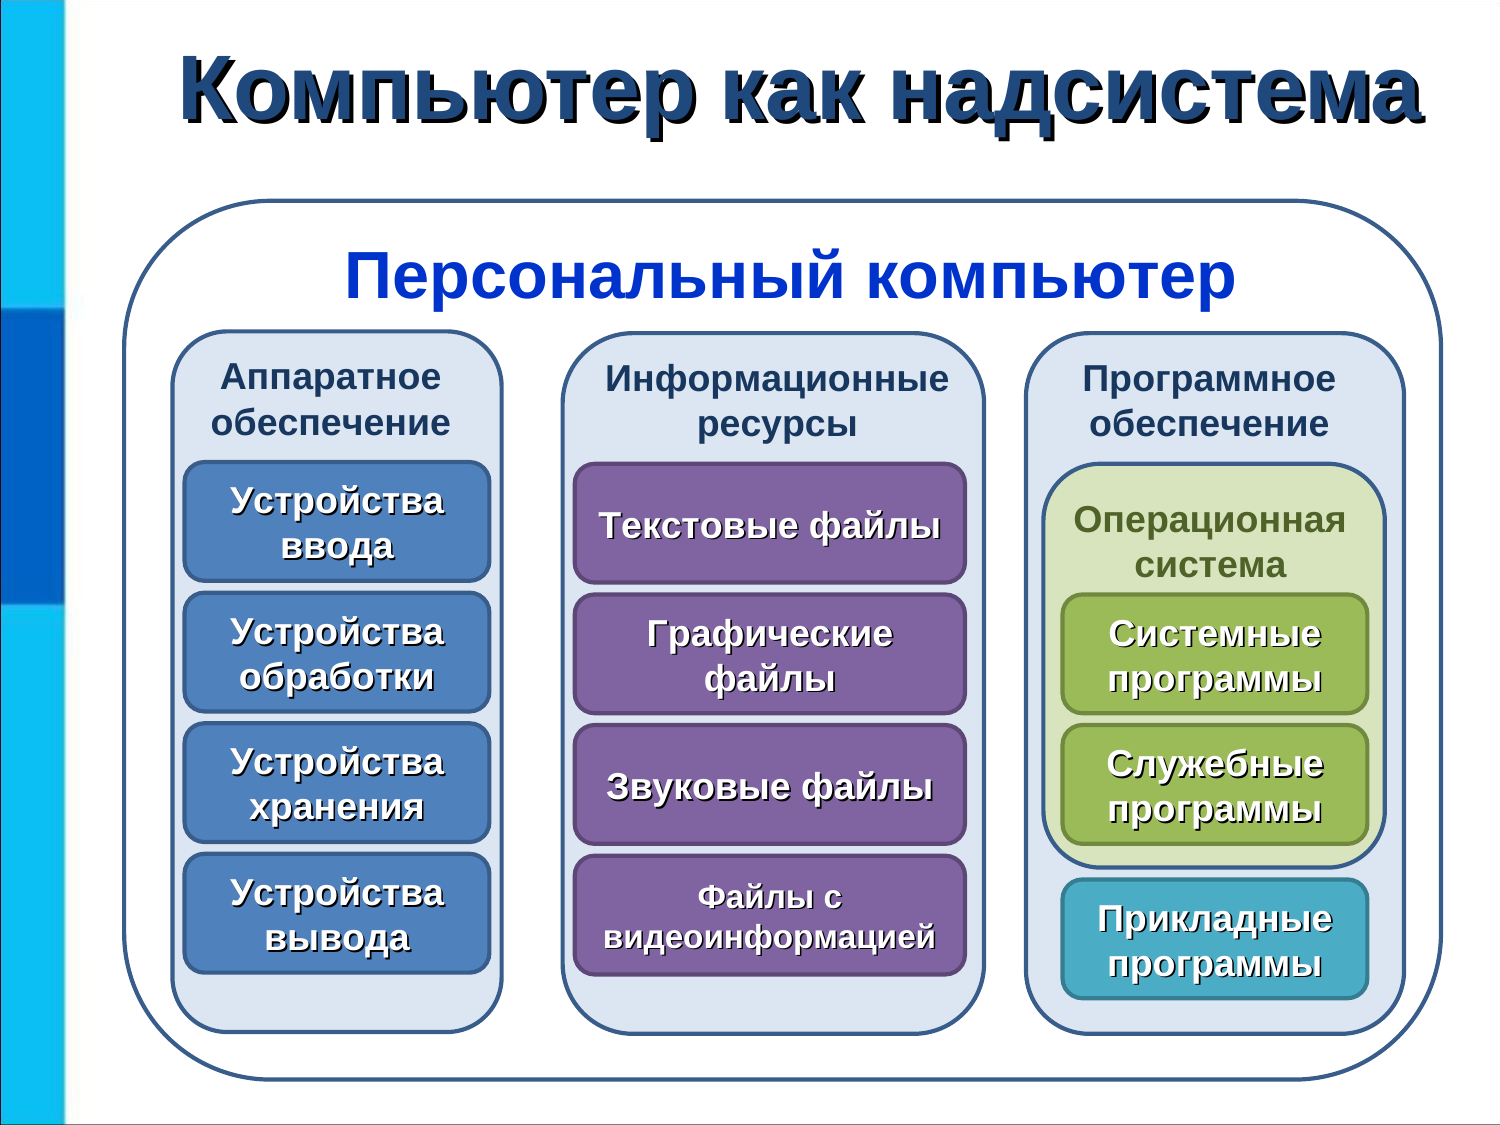

# Компьютер как надсистема
Персональный компьютер
Аппаратное обеспечение
Программное обеспечение
Информационные ресурсы
Устройства ввода
Текстовые файлы
Операционная система
Операционная система
Устройства обработки
Графические файлы
Системные программы
Устройства хранения
Звуковые файлы
Служебные программы
Устройства вывода
Файлы с видеоинформацией
Прикладные программы